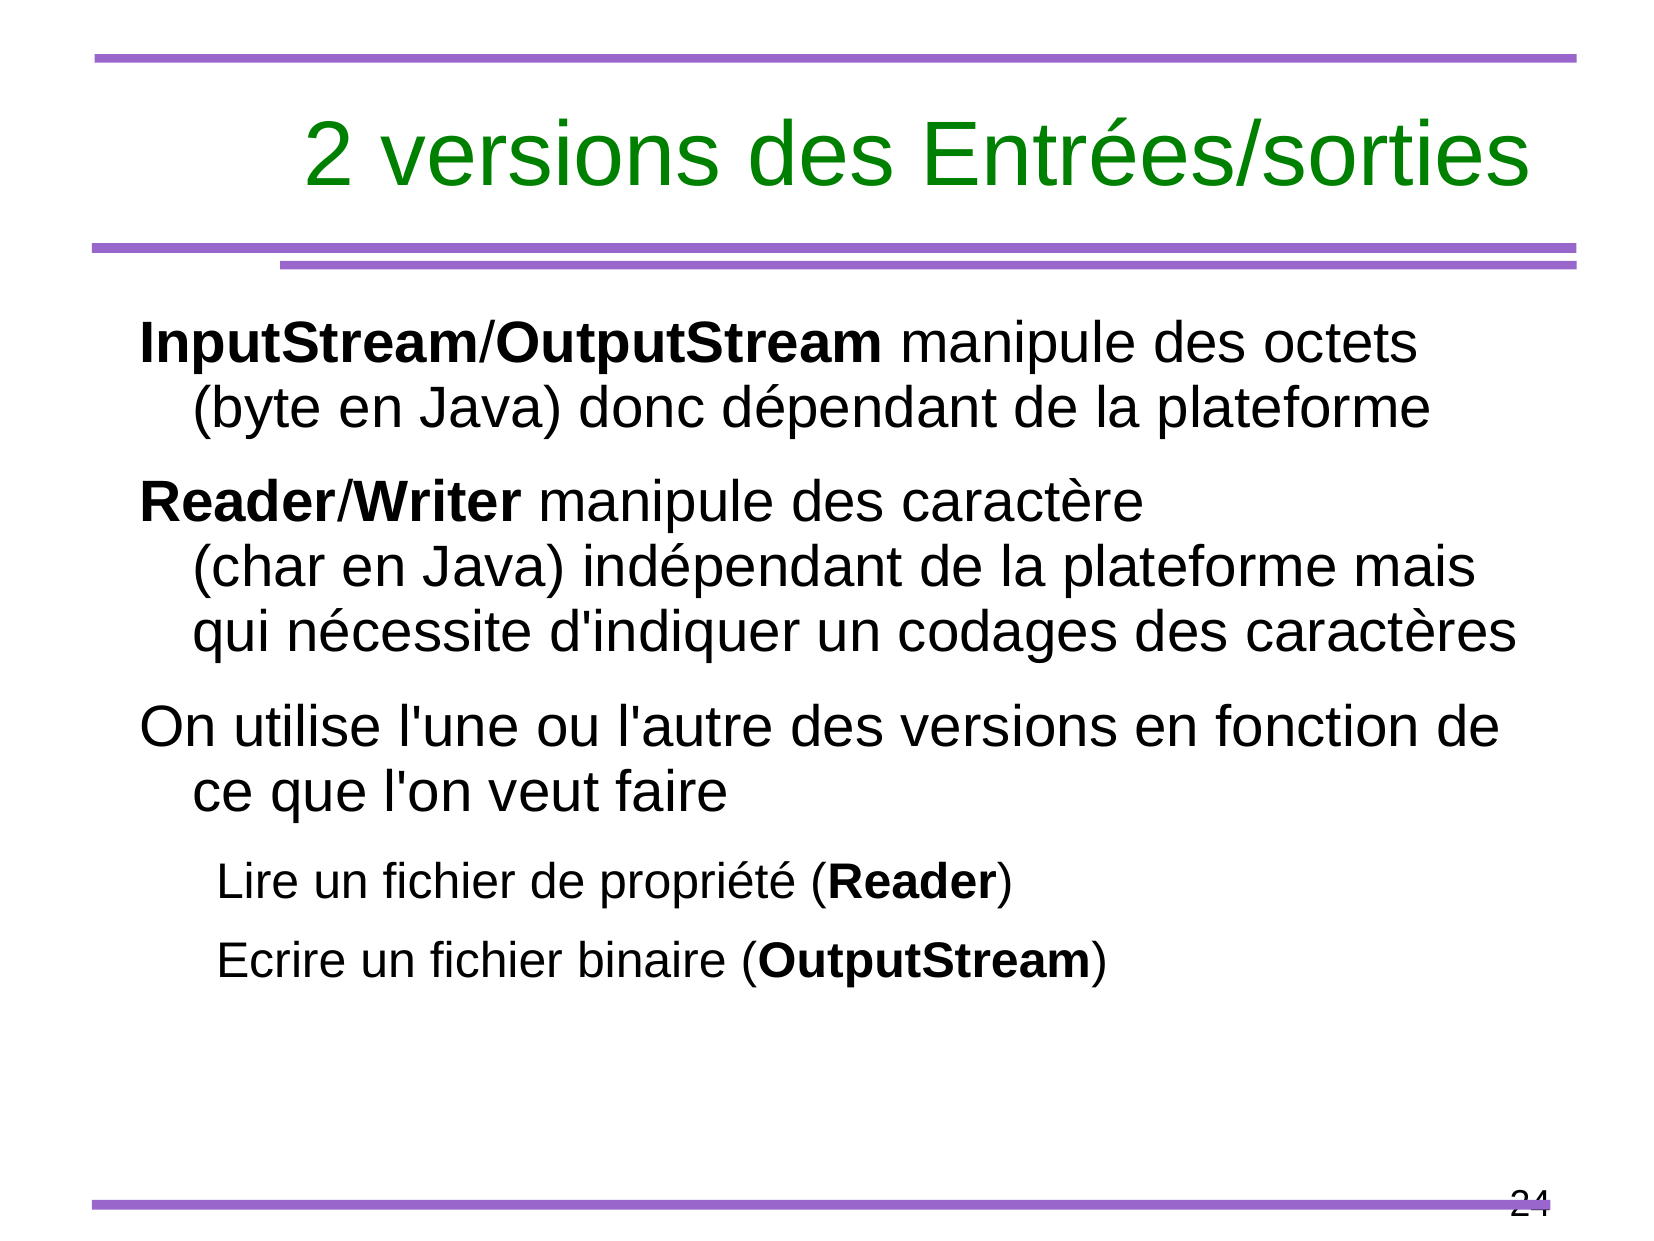

# 2 versions des Entrées/sorties
InputStream/OutputStream manipule des octets
(byte en Java) donc dépendant de la plateforme
Reader/Writer manipule des caractère
(char en Java) indépendant de la plateforme mais qui nécessite d'indiquer un codages des caractères
On utilise l'une ou l'autre des versions en fonction de ce que l'on veut faire
Lire un fichier de propriété (Reader)
Ecrire un fichier binaire (OutputStream)